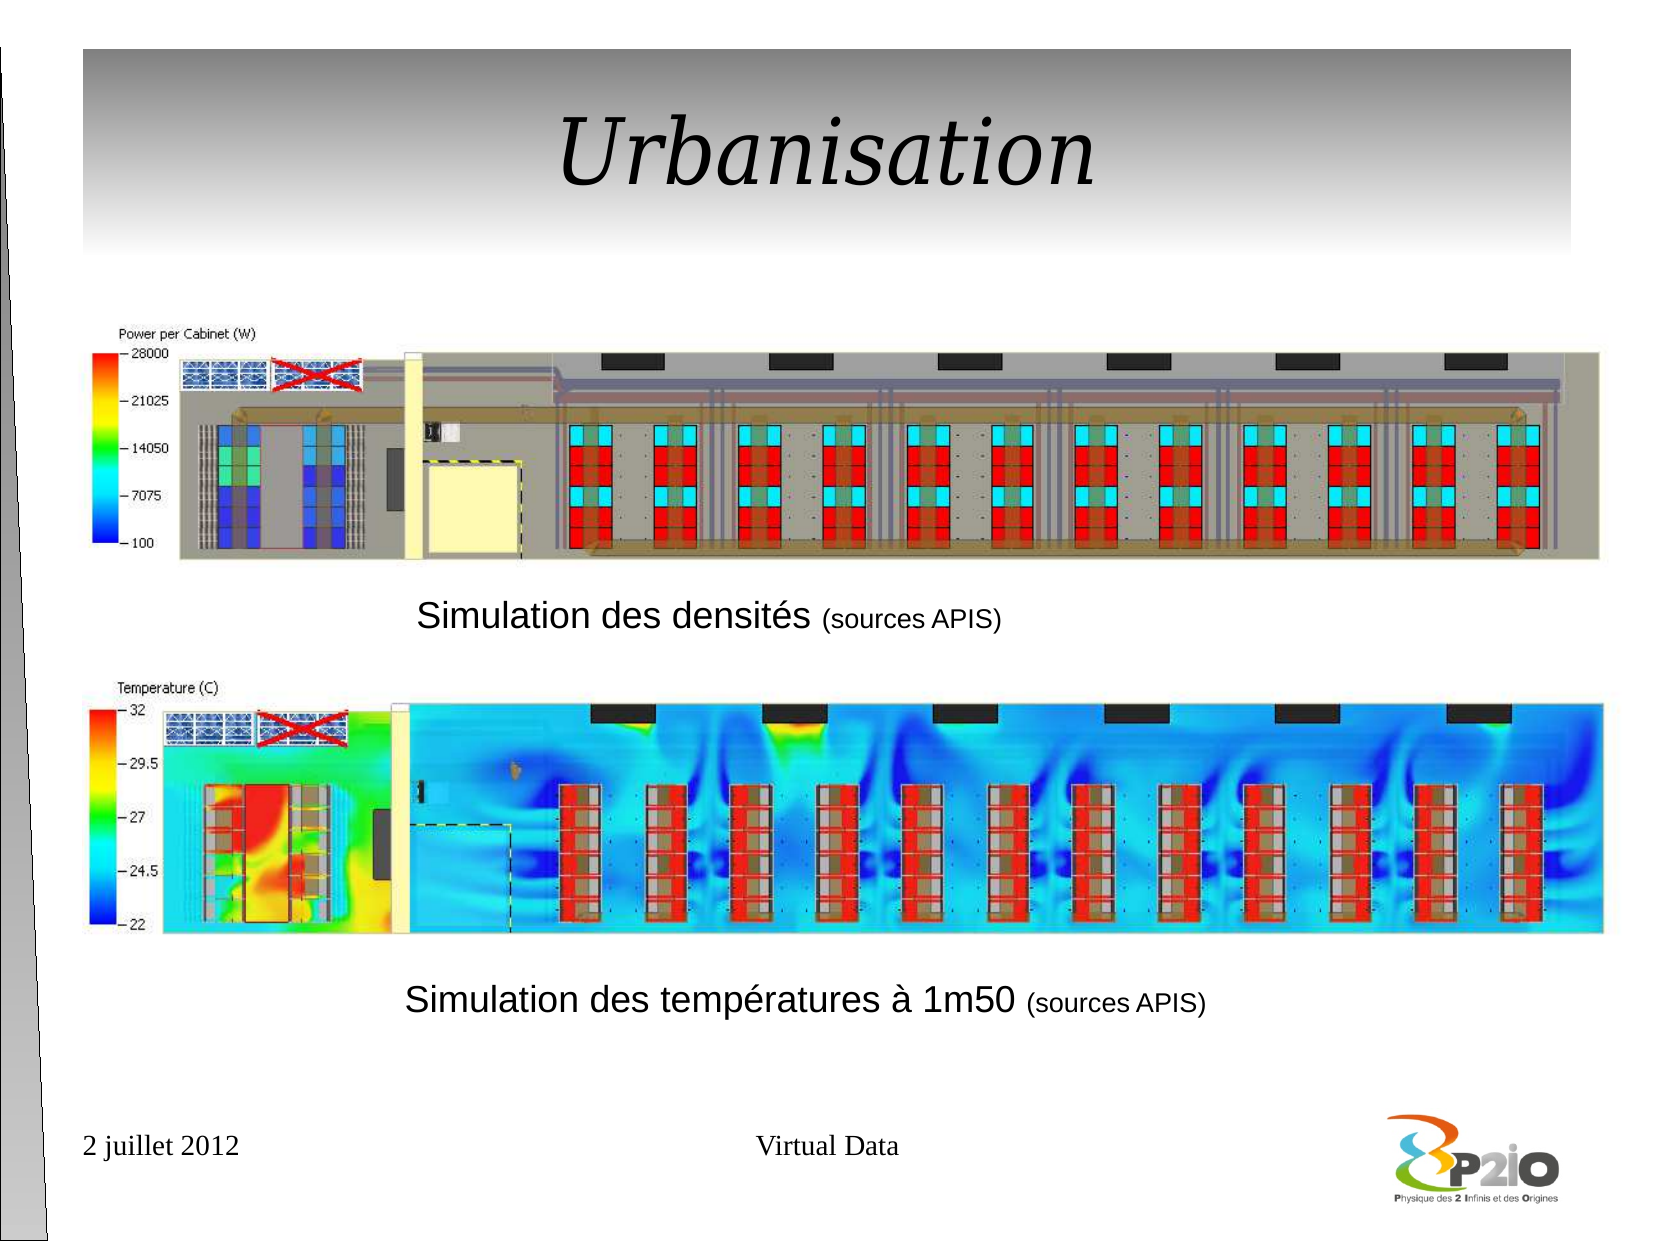

# Urbanisation
Simulation des densités (sources APIS)
Simulation des températures à 1m50 (sources APIS)